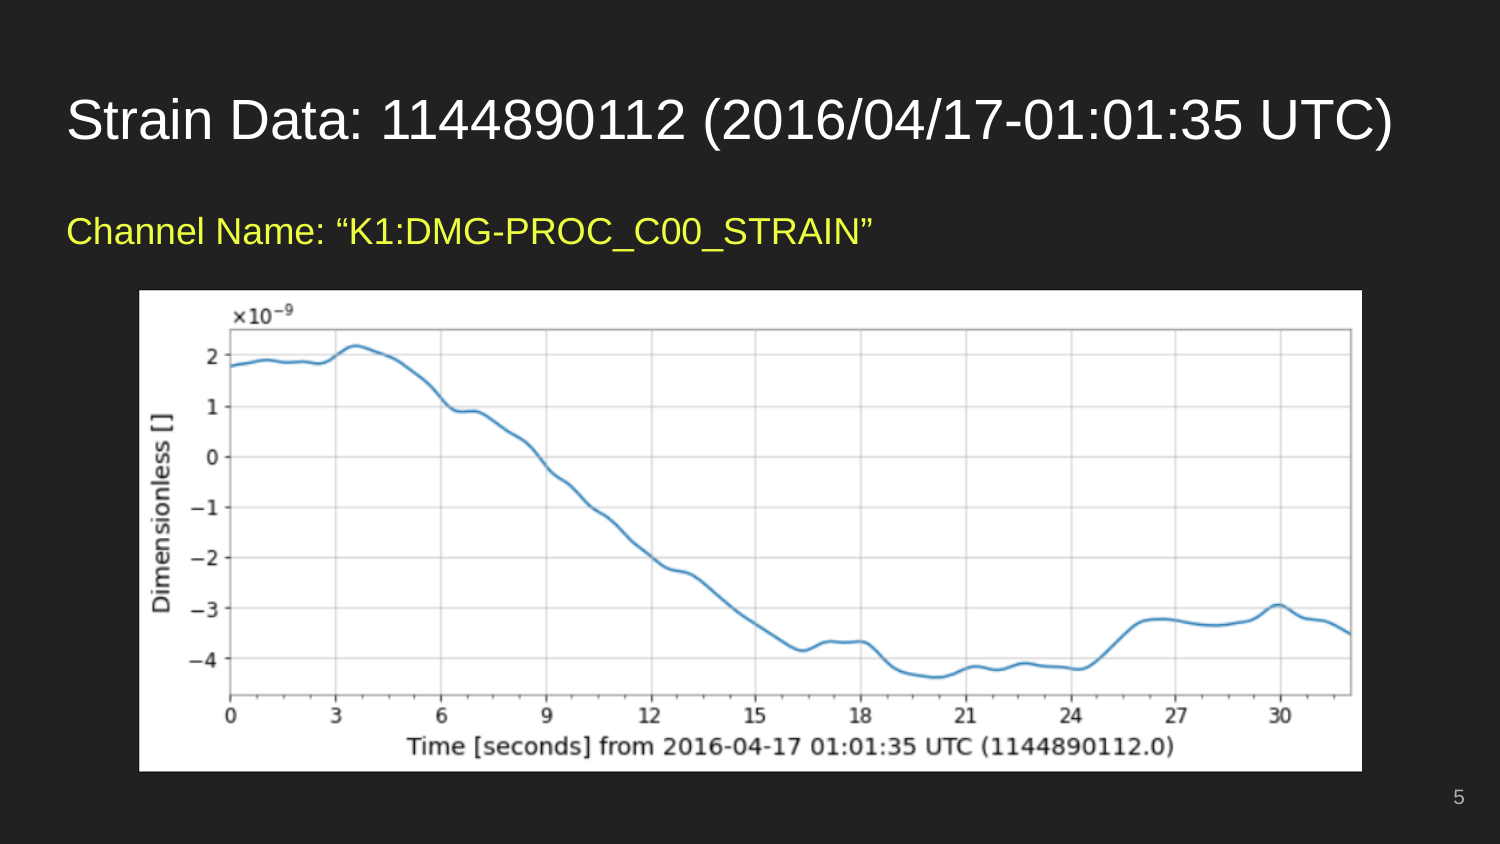

# Strain Data: 1144890112 (2016/04/17-01:01:35 UTC)
Channel Name: “K1:DMG-PROC_C00_STRAIN”